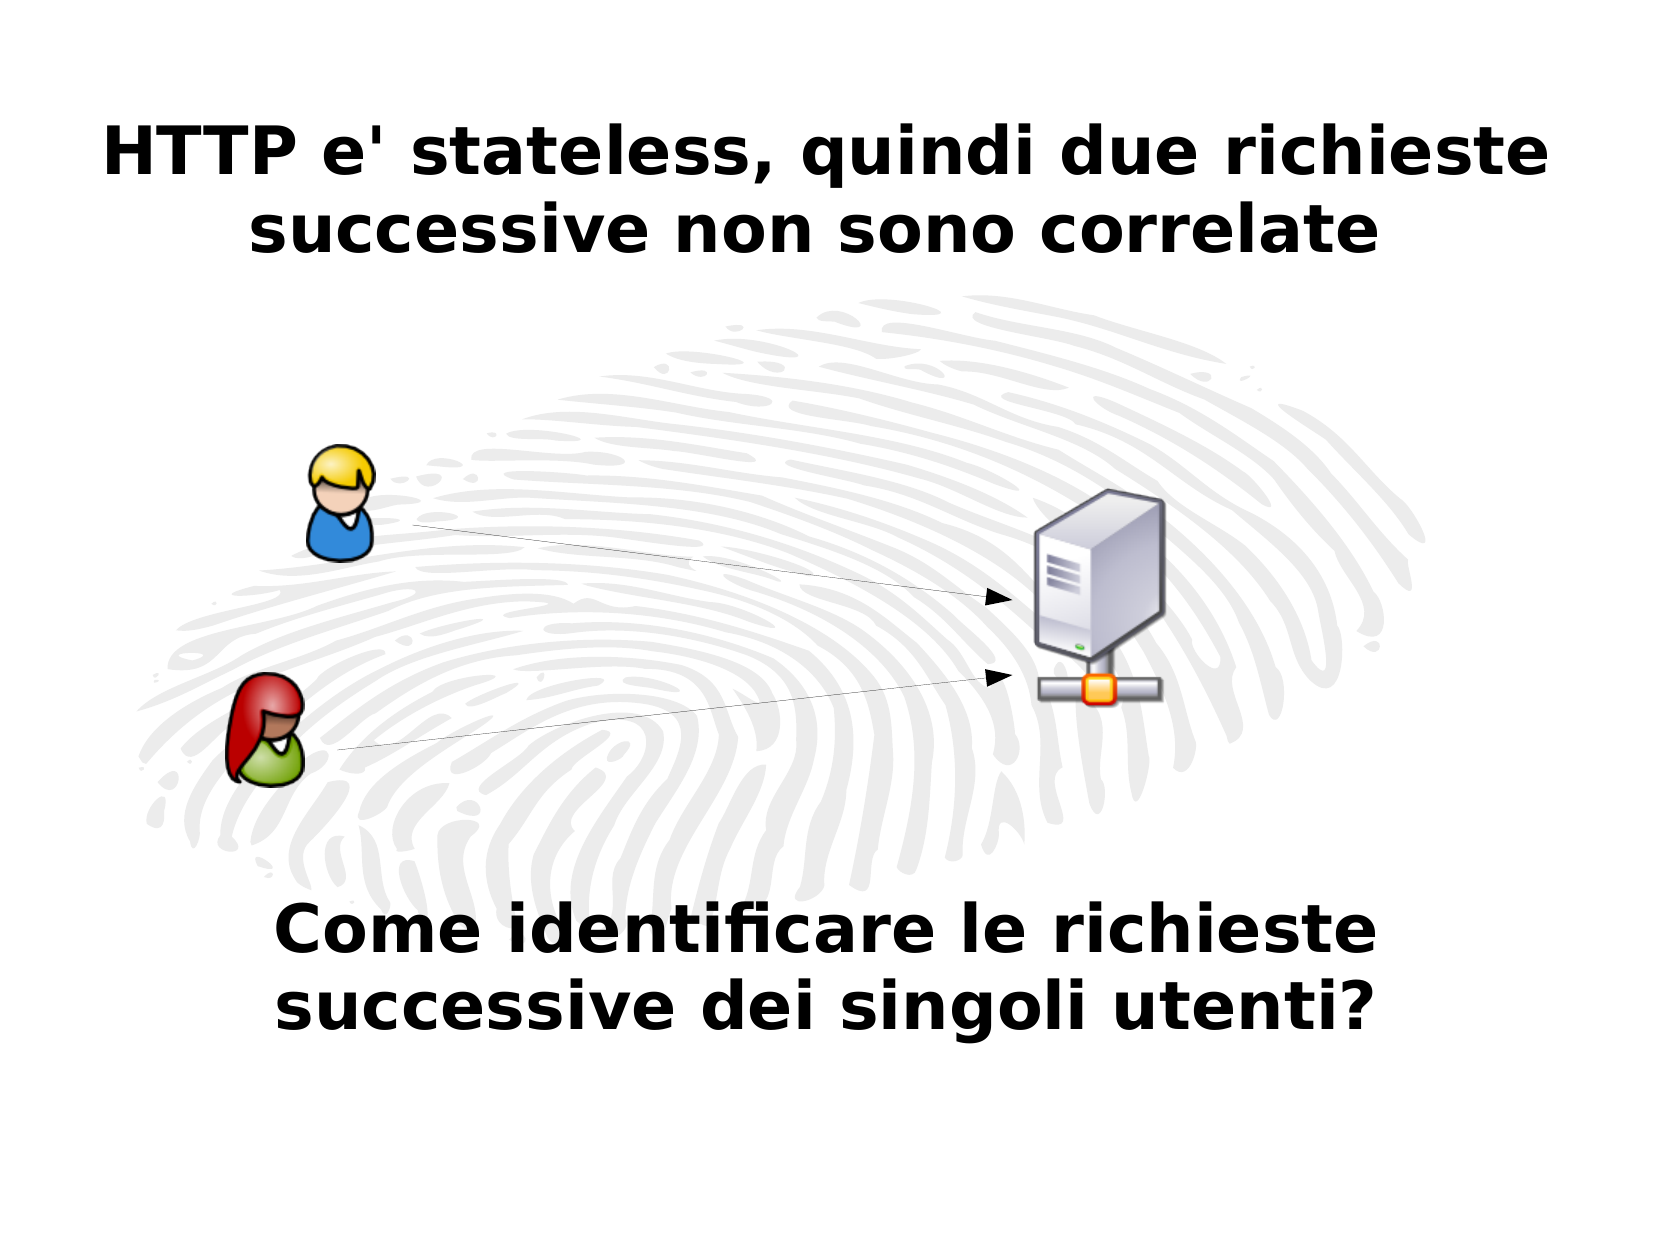

# HTTP e' stateless, quindi due richieste successive non sono correlate
Come identificare le richieste successive dei singoli utenti?